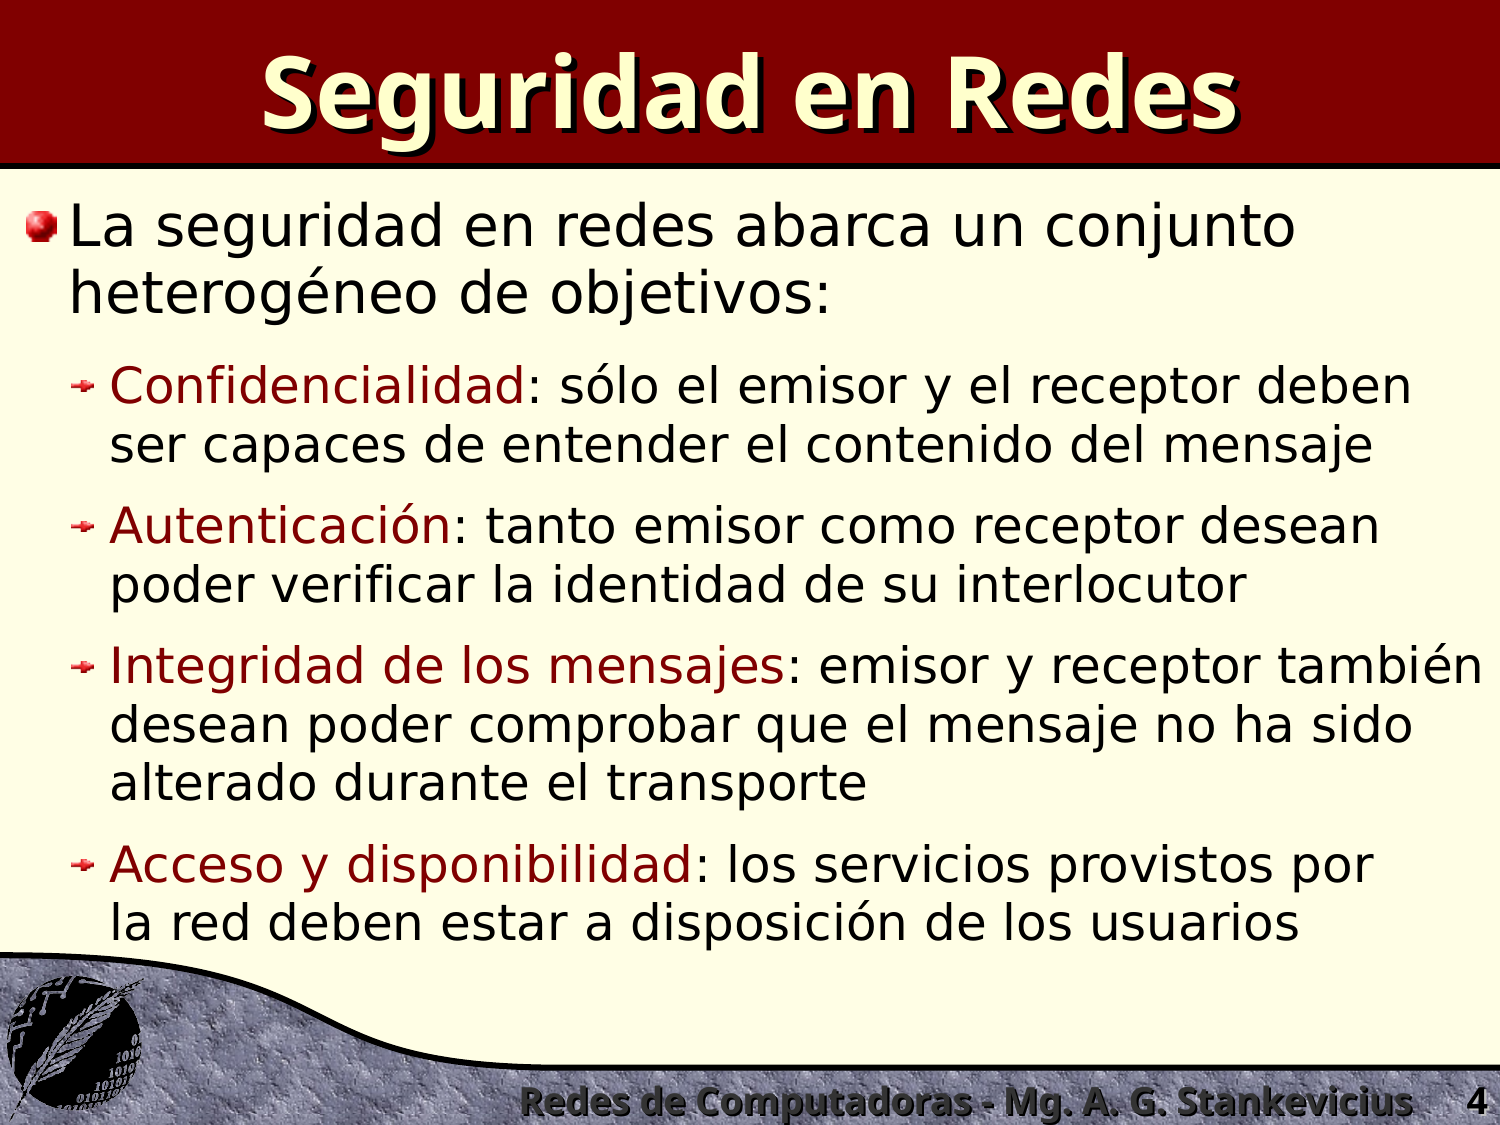

# Seguridad en Redes
La seguridad en redes abarca un conjunto
heterogéneo de objetivos:
Confidencialidad: sólo el emisor y el receptor deben ser capaces de entender el contenido del mensaje
Autenticación: tanto emisor como receptor desean poder verificar la identidad de su interlocutor
Integridad de los mensajes: emisor y receptor también desean poder comprobar que el mensaje no ha sido alterado durante el transporte
Acceso y disponibilidad: los servicios provistos por
la red deben estar a disposición de los usuarios
4